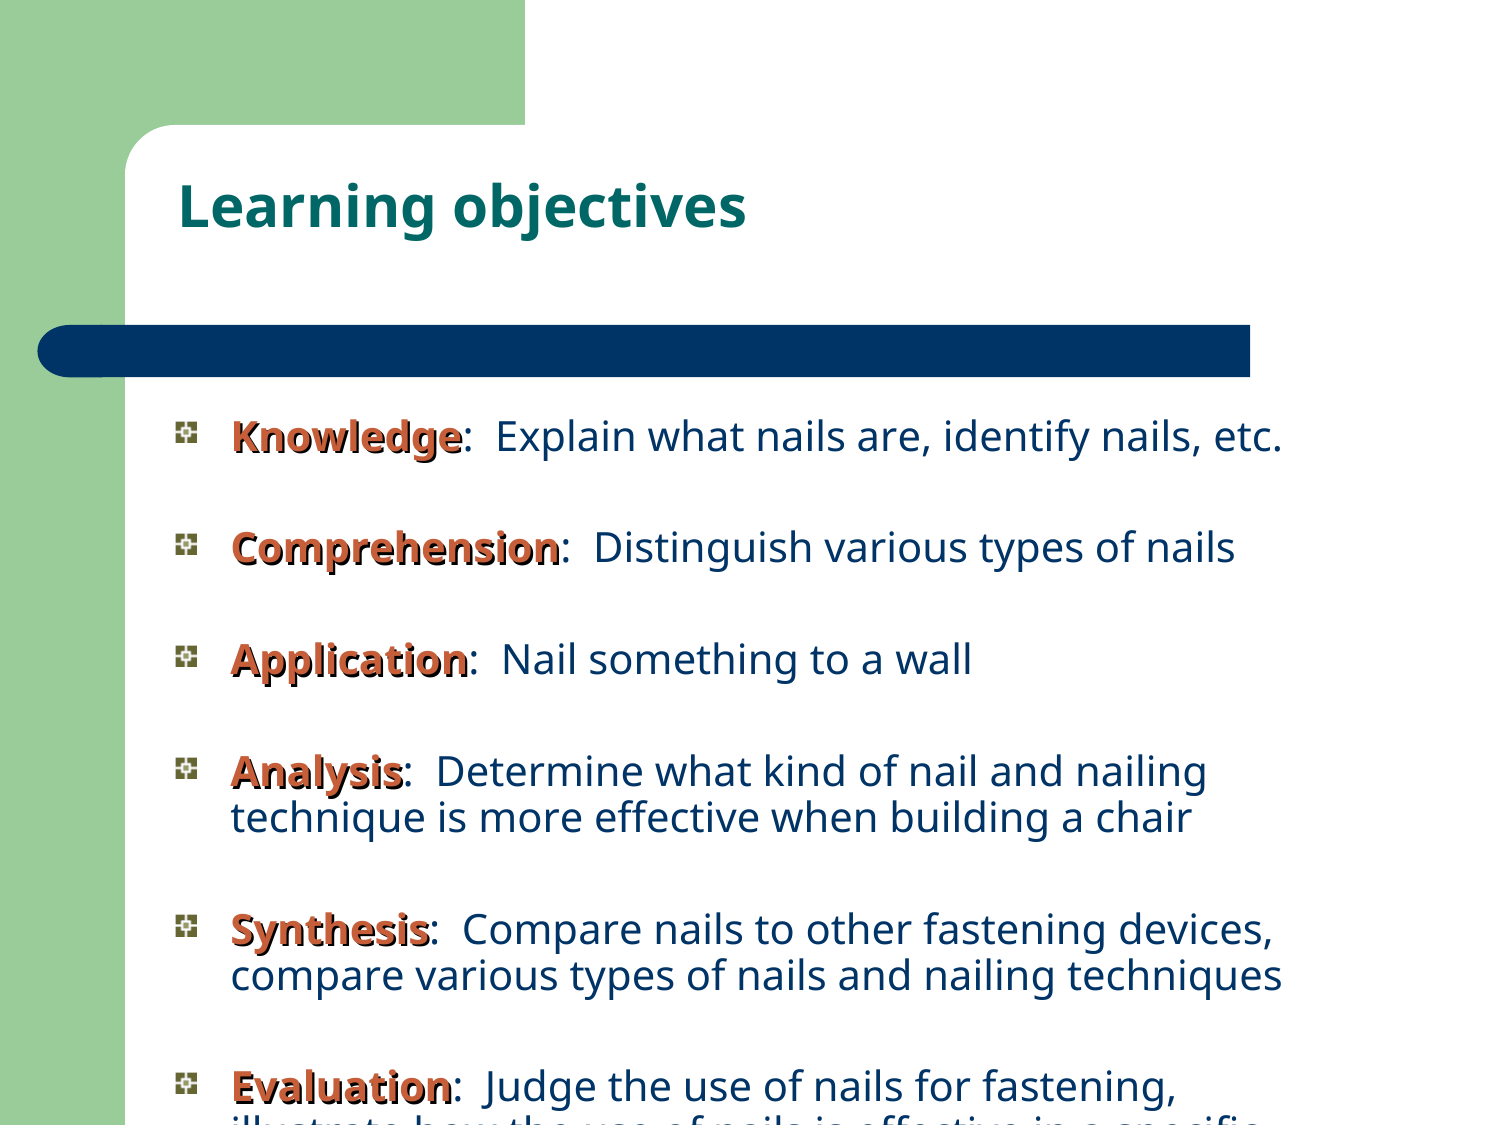

# Learning objectives
Knowledge: Explain what nails are, identify nails, etc.
Comprehension: Distinguish various types of nails
Application: Nail something to a wall
Analysis: Determine what kind of nail and nailing technique is more effective when building a chair
Synthesis: Compare nails to other fastening devices, compare various types of nails and nailing techniques
Evaluation: Judge the use of nails for fastening, illustrate how the use of nails is effective in a specific context, etc.